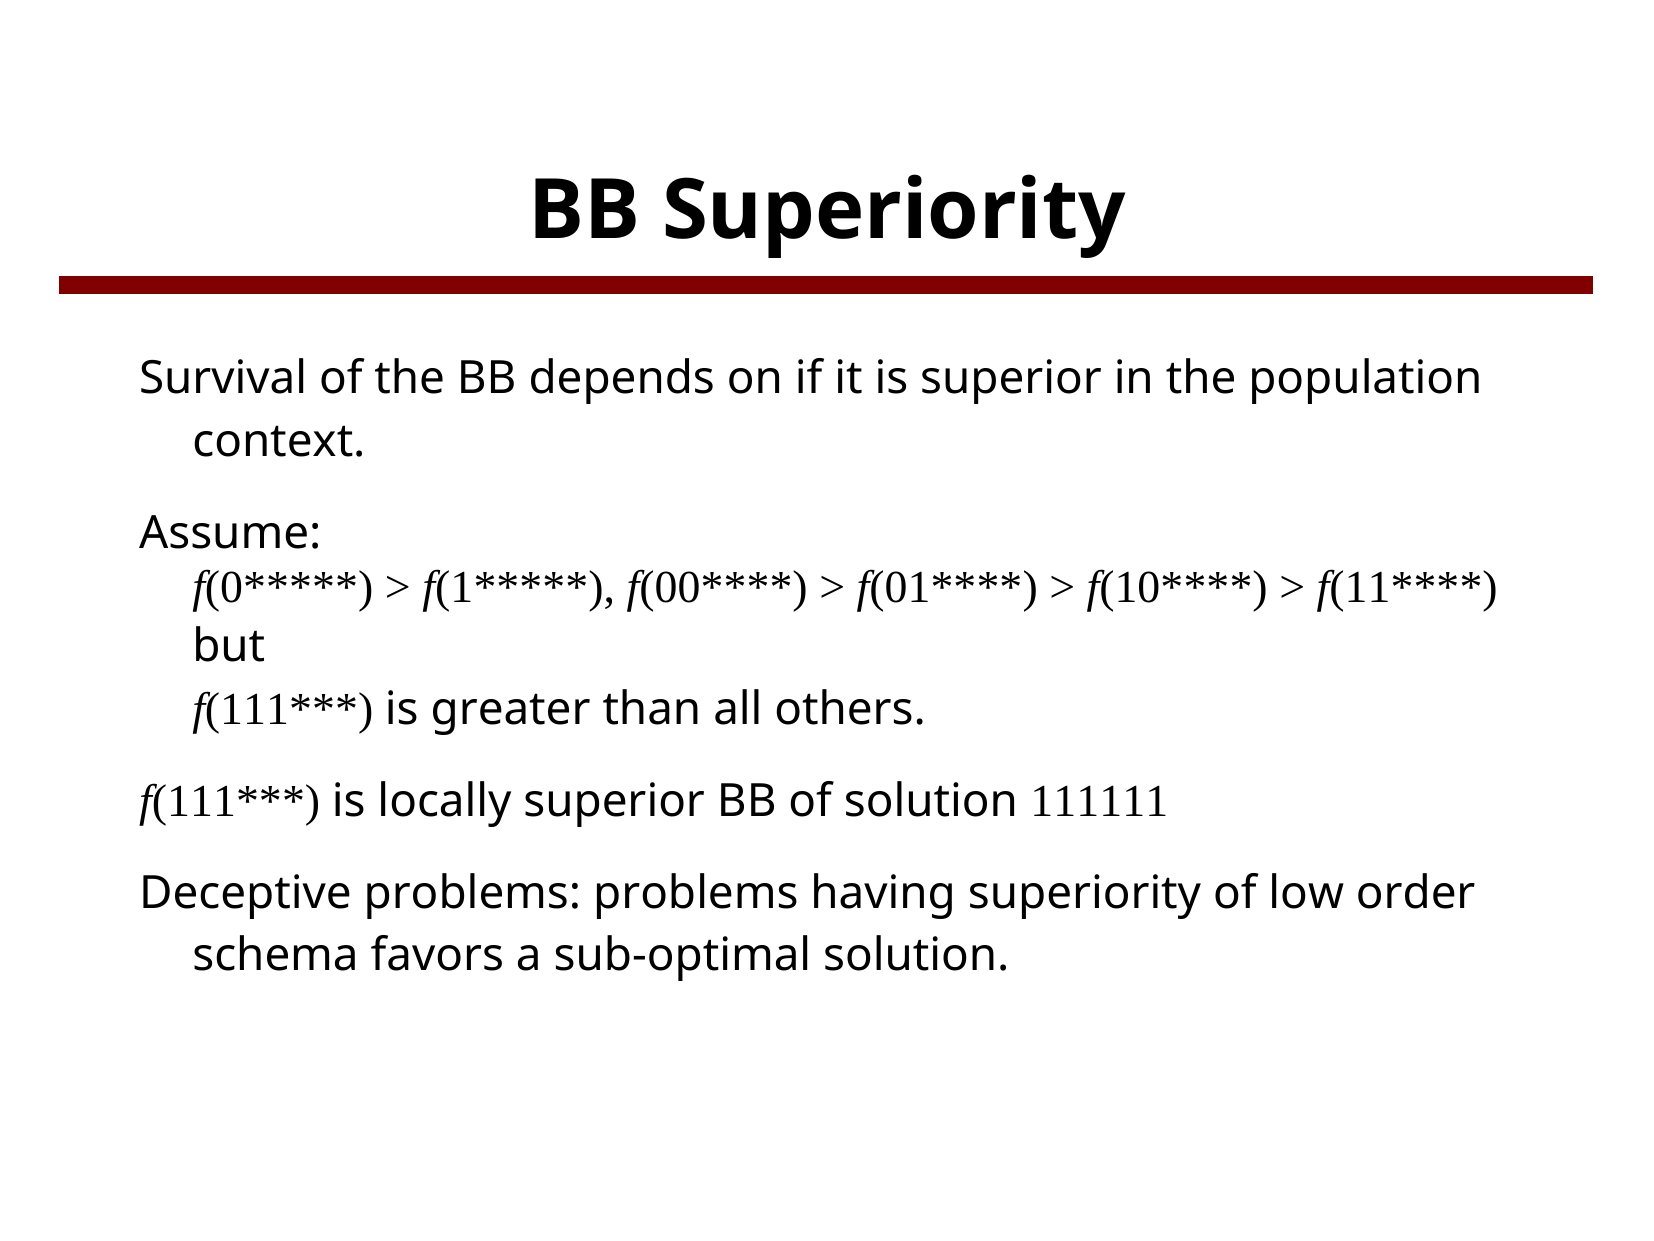

# BB Superiority
Survival of the BB depends on if it is superior in the population context.
Assume:
f(0*****) > f(1*****), f(00****) > f(01****) > f(10****) > f(11****)
but
f(111***) is greater than all others.
f(111***) is locally superior BB of solution 111111
Deceptive problems: problems having superiority of low order schema favors a sub-optimal solution.